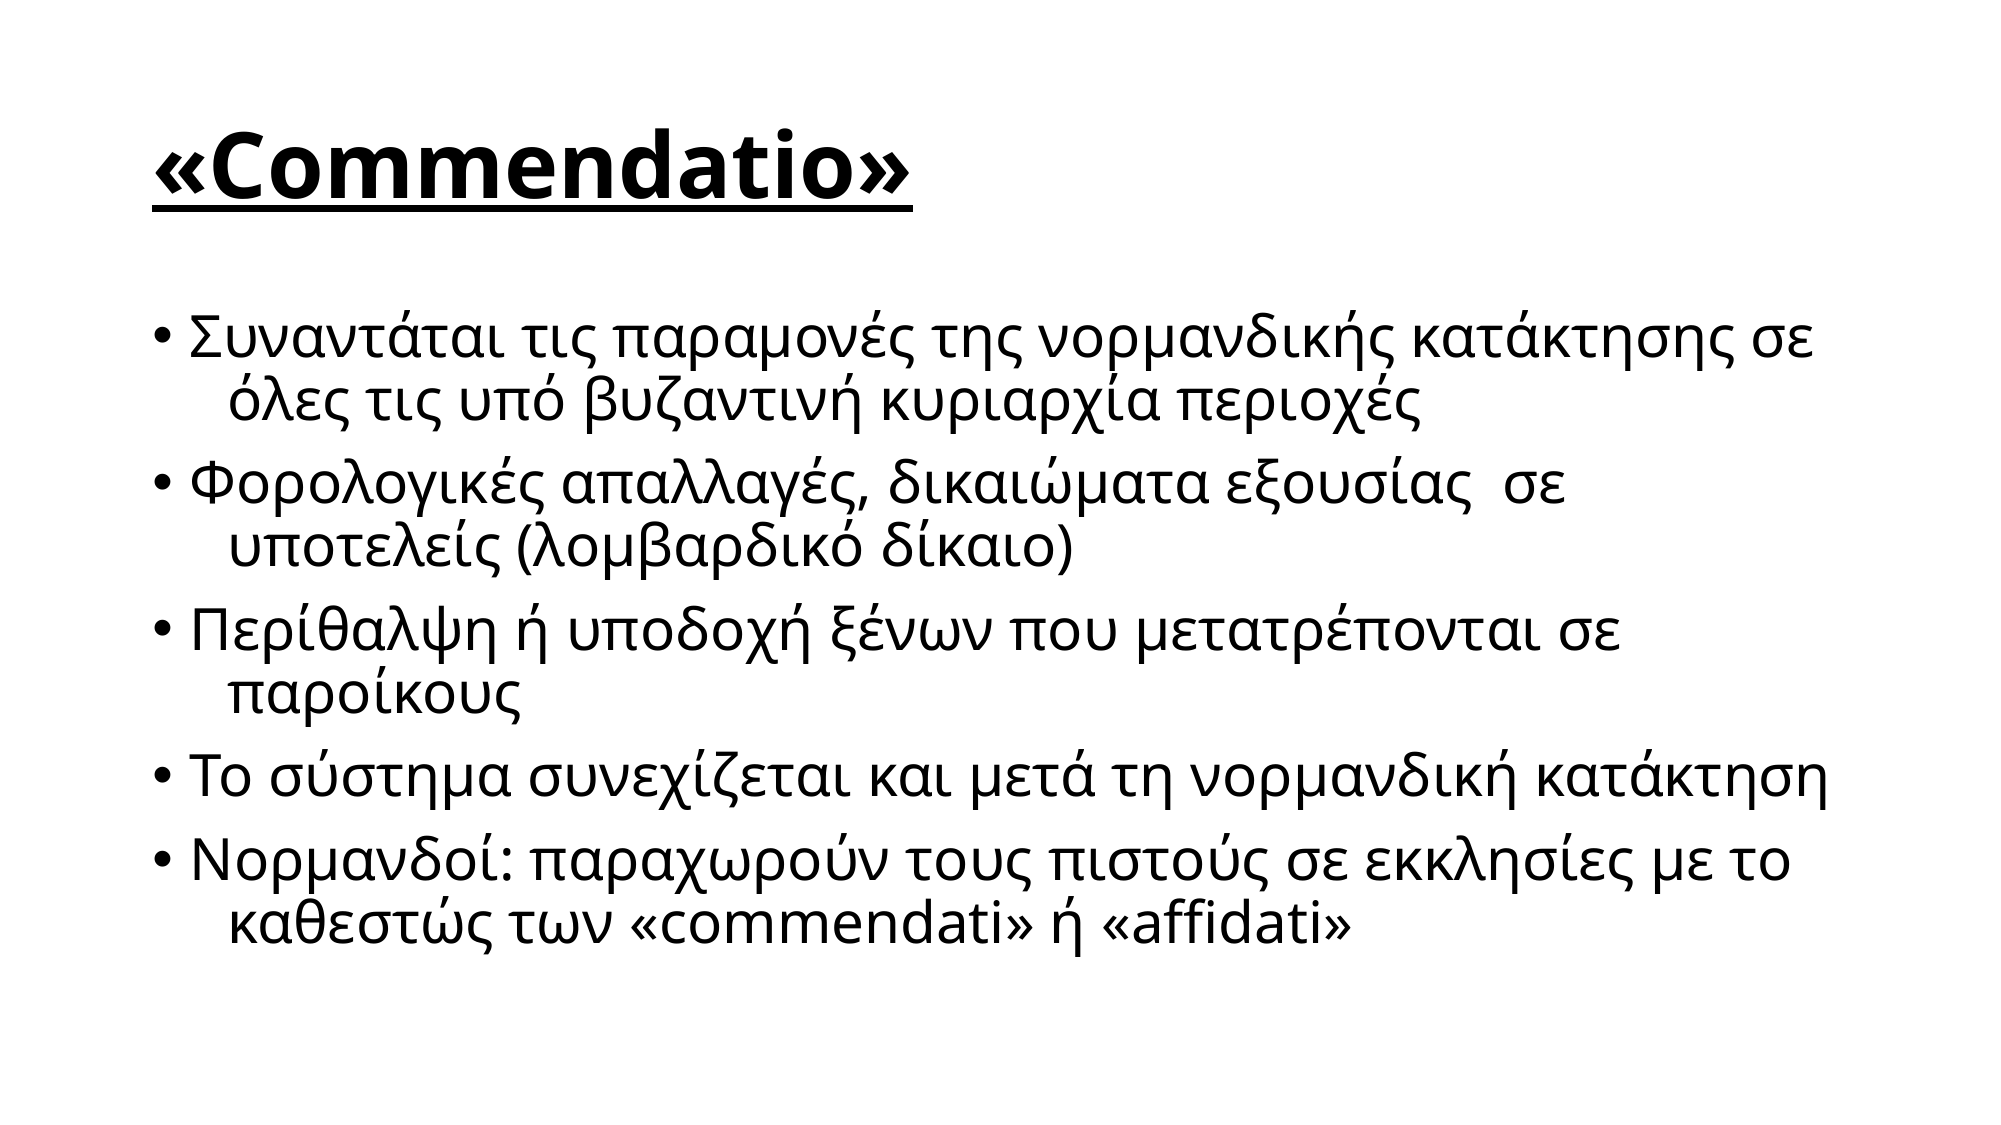

# «Commendatio»
Συναντάται τις παραμονές της νορμανδικής κατάκτησης σε όλες τις υπό βυζαντινή κυριαρχία περιοχές
Φορολογικές απαλλαγές, δικαιώματα εξουσίας σε υποτελείς (λομβαρδικό δίκαιο)
Περίθαλψη ή υποδοχή ξένων που μετατρέπονται σε παροίκους
Το σύστημα συνεχίζεται και μετά τη νορμανδική κατάκτηση
Νορμανδοί: παραχωρούν τους πιστούς σε εκκλησίες με το καθεστώς των «commendati» ή «affidati»